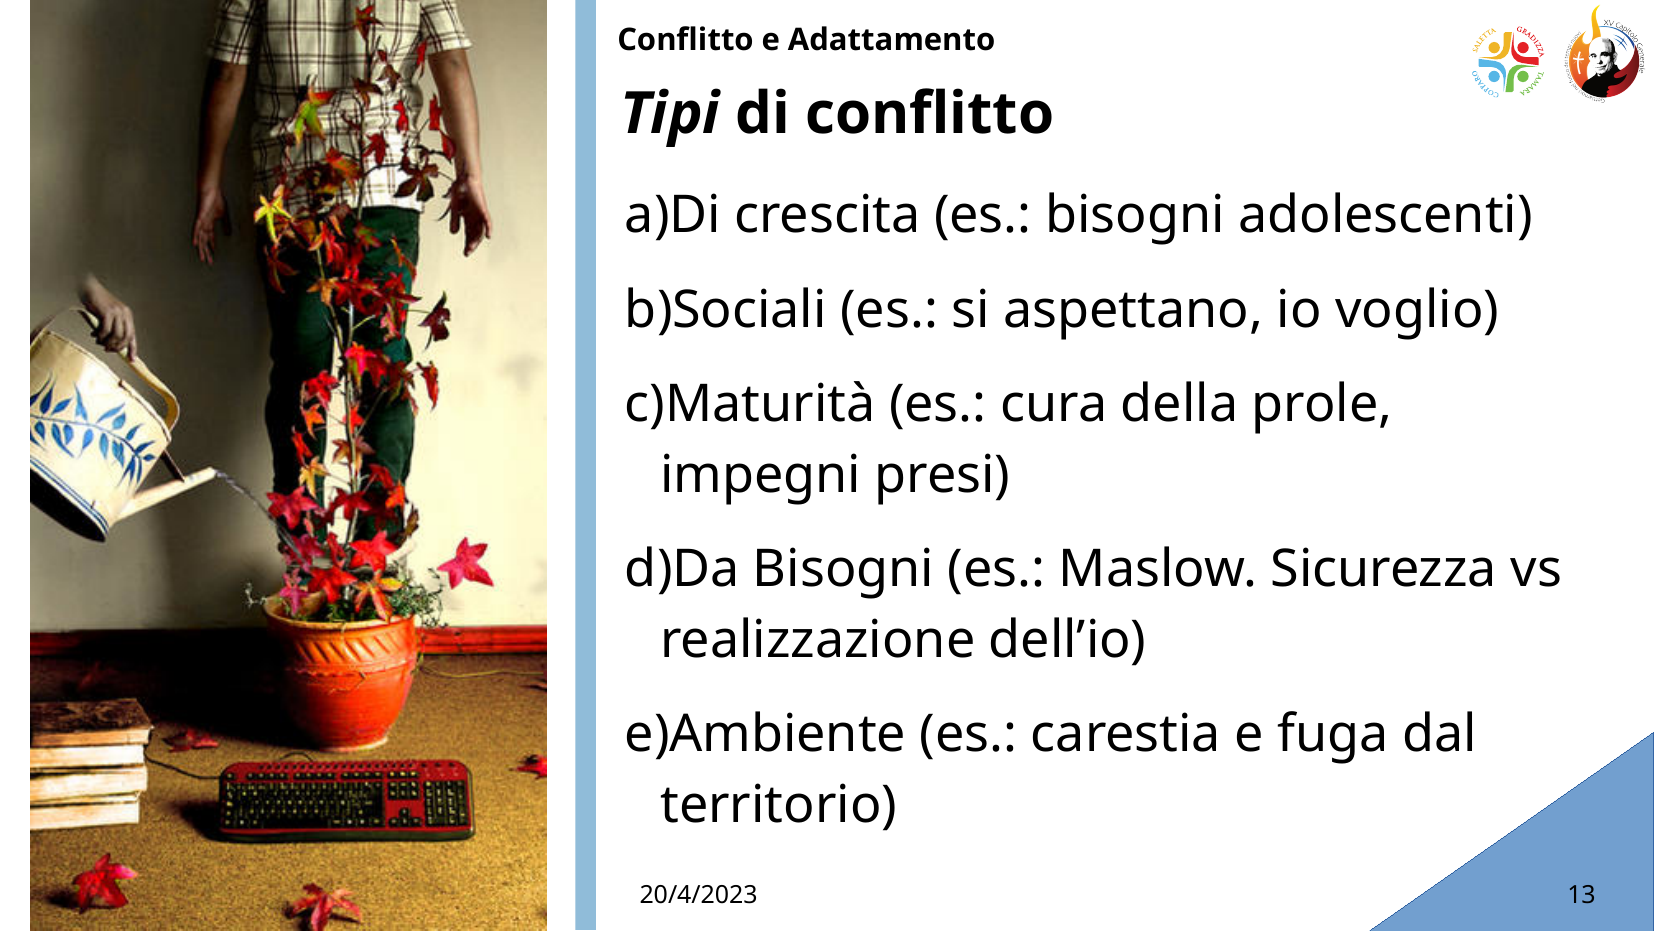

Conflitto e Adattamento
Tipi di conflitto
# Di crescita (es.: bisogni adolescenti)
Sociali (es.: si aspettano, io voglio)
Maturità (es.: cura della prole, impegni presi)
Da Bisogni (es.: Maslow. Sicurezza vs realizzazione dell’io)
Ambiente (es.: carestia e fuga dal territorio)